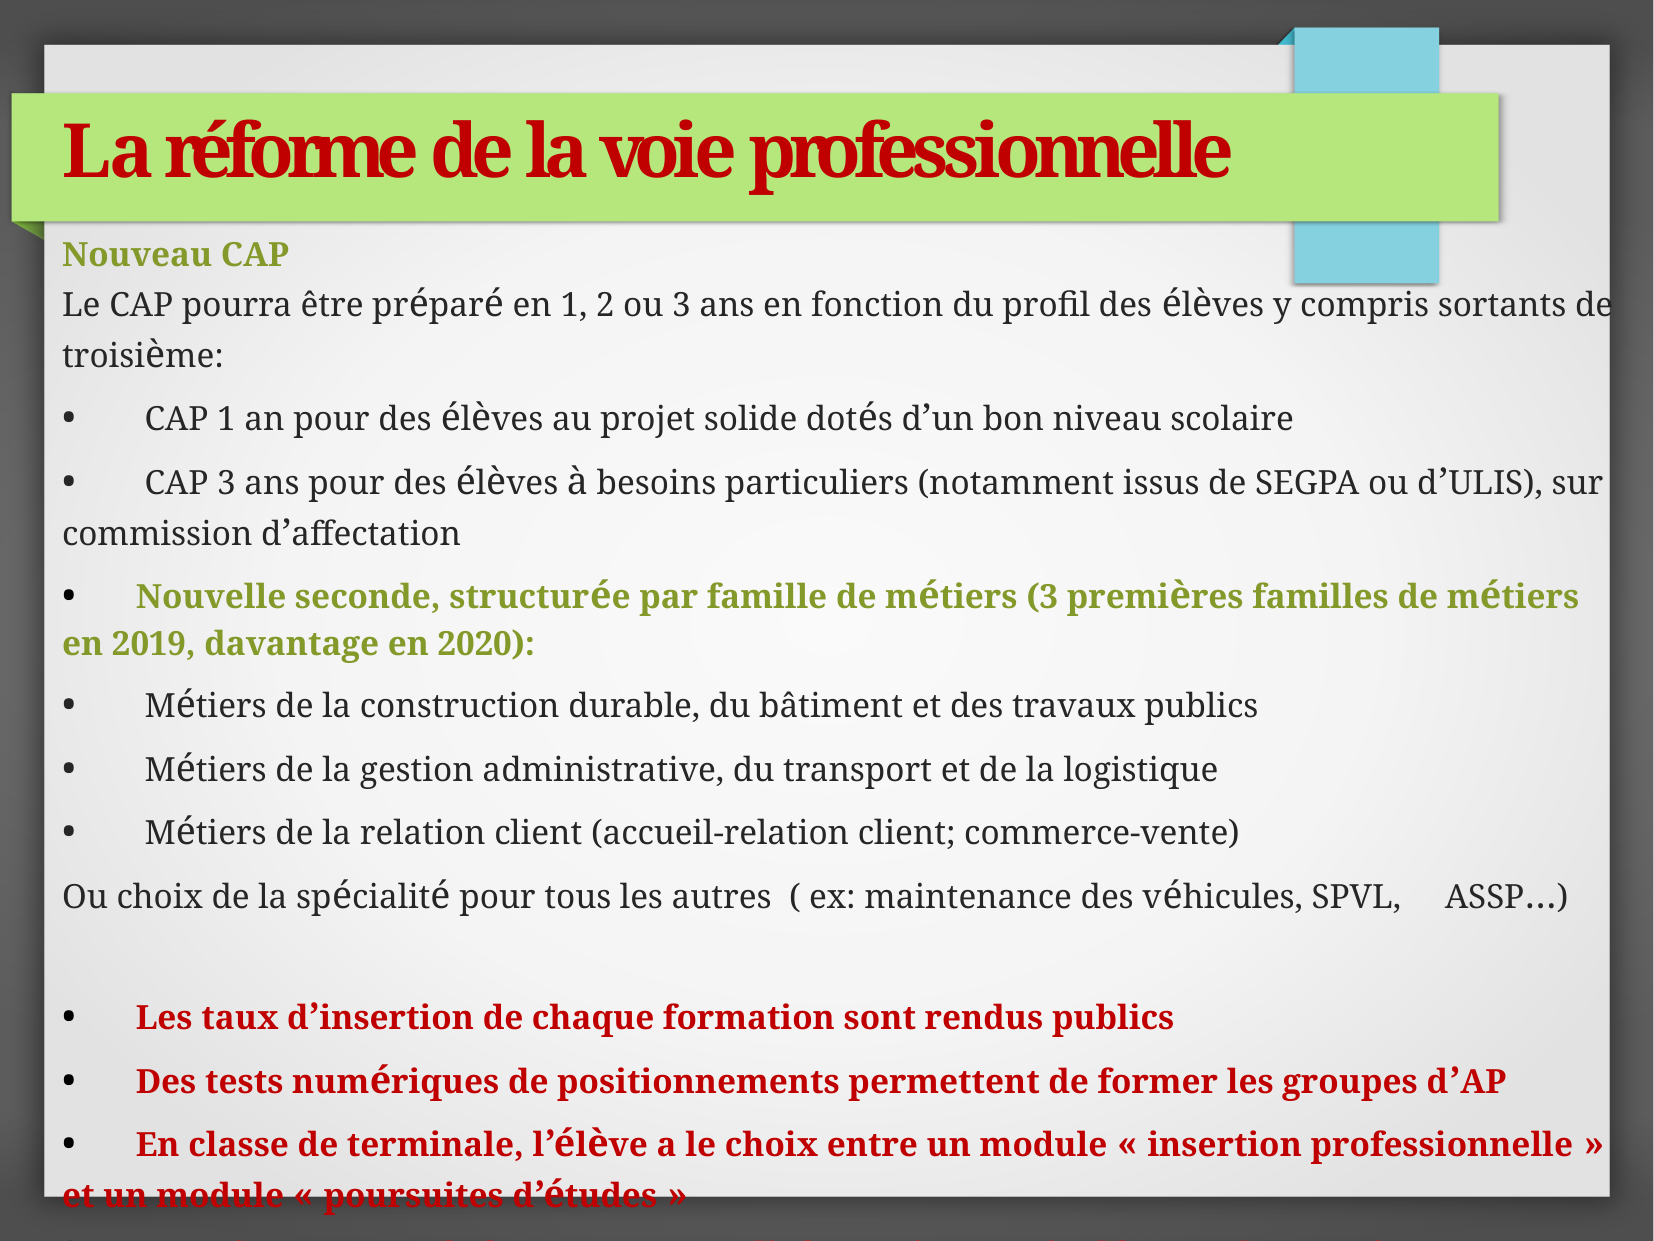

Nouveau CAP
Le CAP pourra être préparé en 1, 2 ou 3 ans en fonction du profil des élèves y compris sortants de troisième:
•	 CAP 1 an pour des élèves au projet solide dotés d’un bon niveau scolaire
•	 CAP 3 ans pour des élèves à besoins particuliers (notamment issus de SEGPA ou d’ULIS), sur commission d’affectation
•	Nouvelle seconde, structurée par famille de métiers (3 premières familles de métiers en 2019, davantage en 2020):
•	 Métiers de la construction durable, du bâtiment et des travaux publics
•	 Métiers de la gestion administrative, du transport et de la logistique
•	 Métiers de la relation client (accueil-relation client; commerce-vente)
Ou choix de la spécialité pour tous les autres ( ex: maintenance des véhicules, SPVL, ASSP…)
•	Les taux d’insertion de chaque formation sont rendus publics
•	Des tests numériques de positionnements permettent de former les groupes d’AP
•	En classe de terminale, l’élève a le choix entre un module « insertion professionnelle » et un module « poursuites d’études »
* Des enseignements généraux contextualisés et mieux articulés avec les enseignements professionnels grâce à de la co-intervention de professeurs (français et maths/sciences)
•	Un chef d’œuvre est présenté au baccalauréat